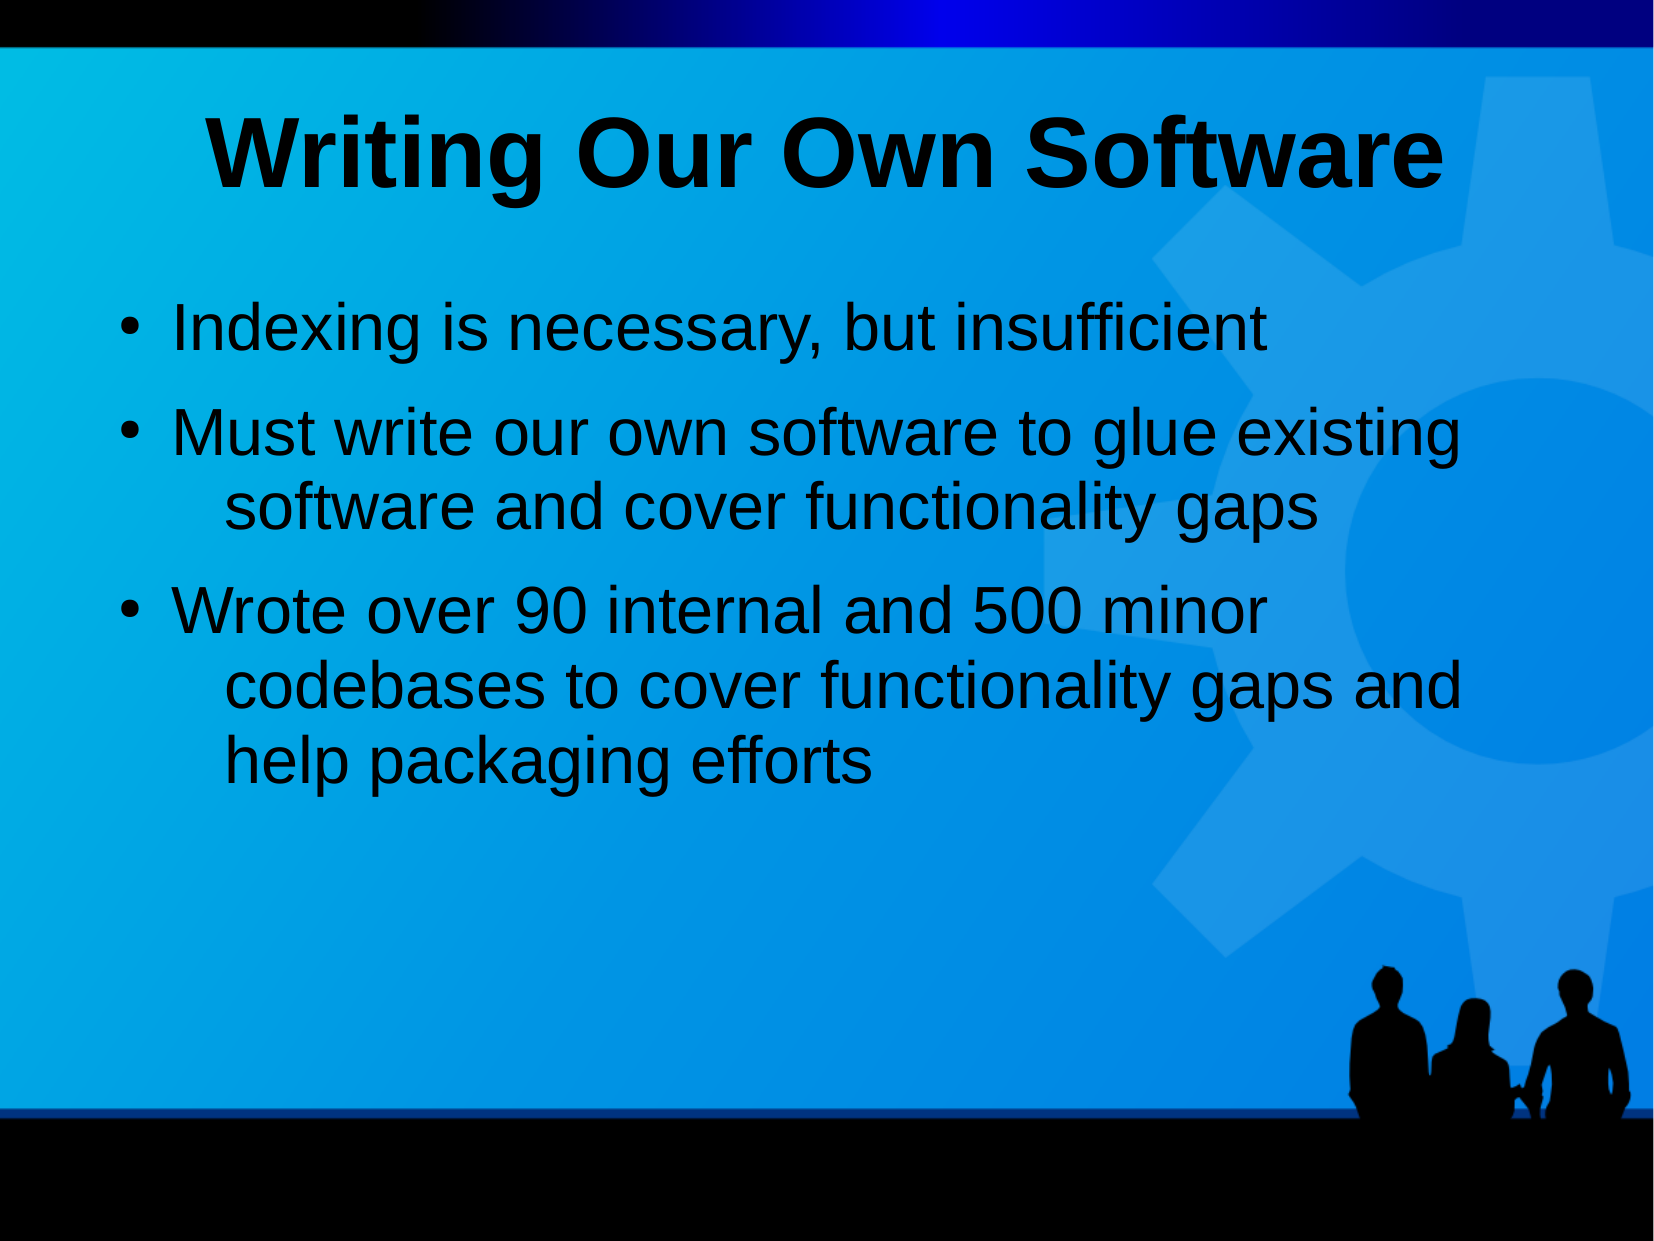

# Writing Our Own Software
Indexing is necessary, but insufficient
Must write our own software to glue existing software and cover functionality gaps
Wrote over 90 internal and 500 minor codebases to cover functionality gaps and help packaging efforts